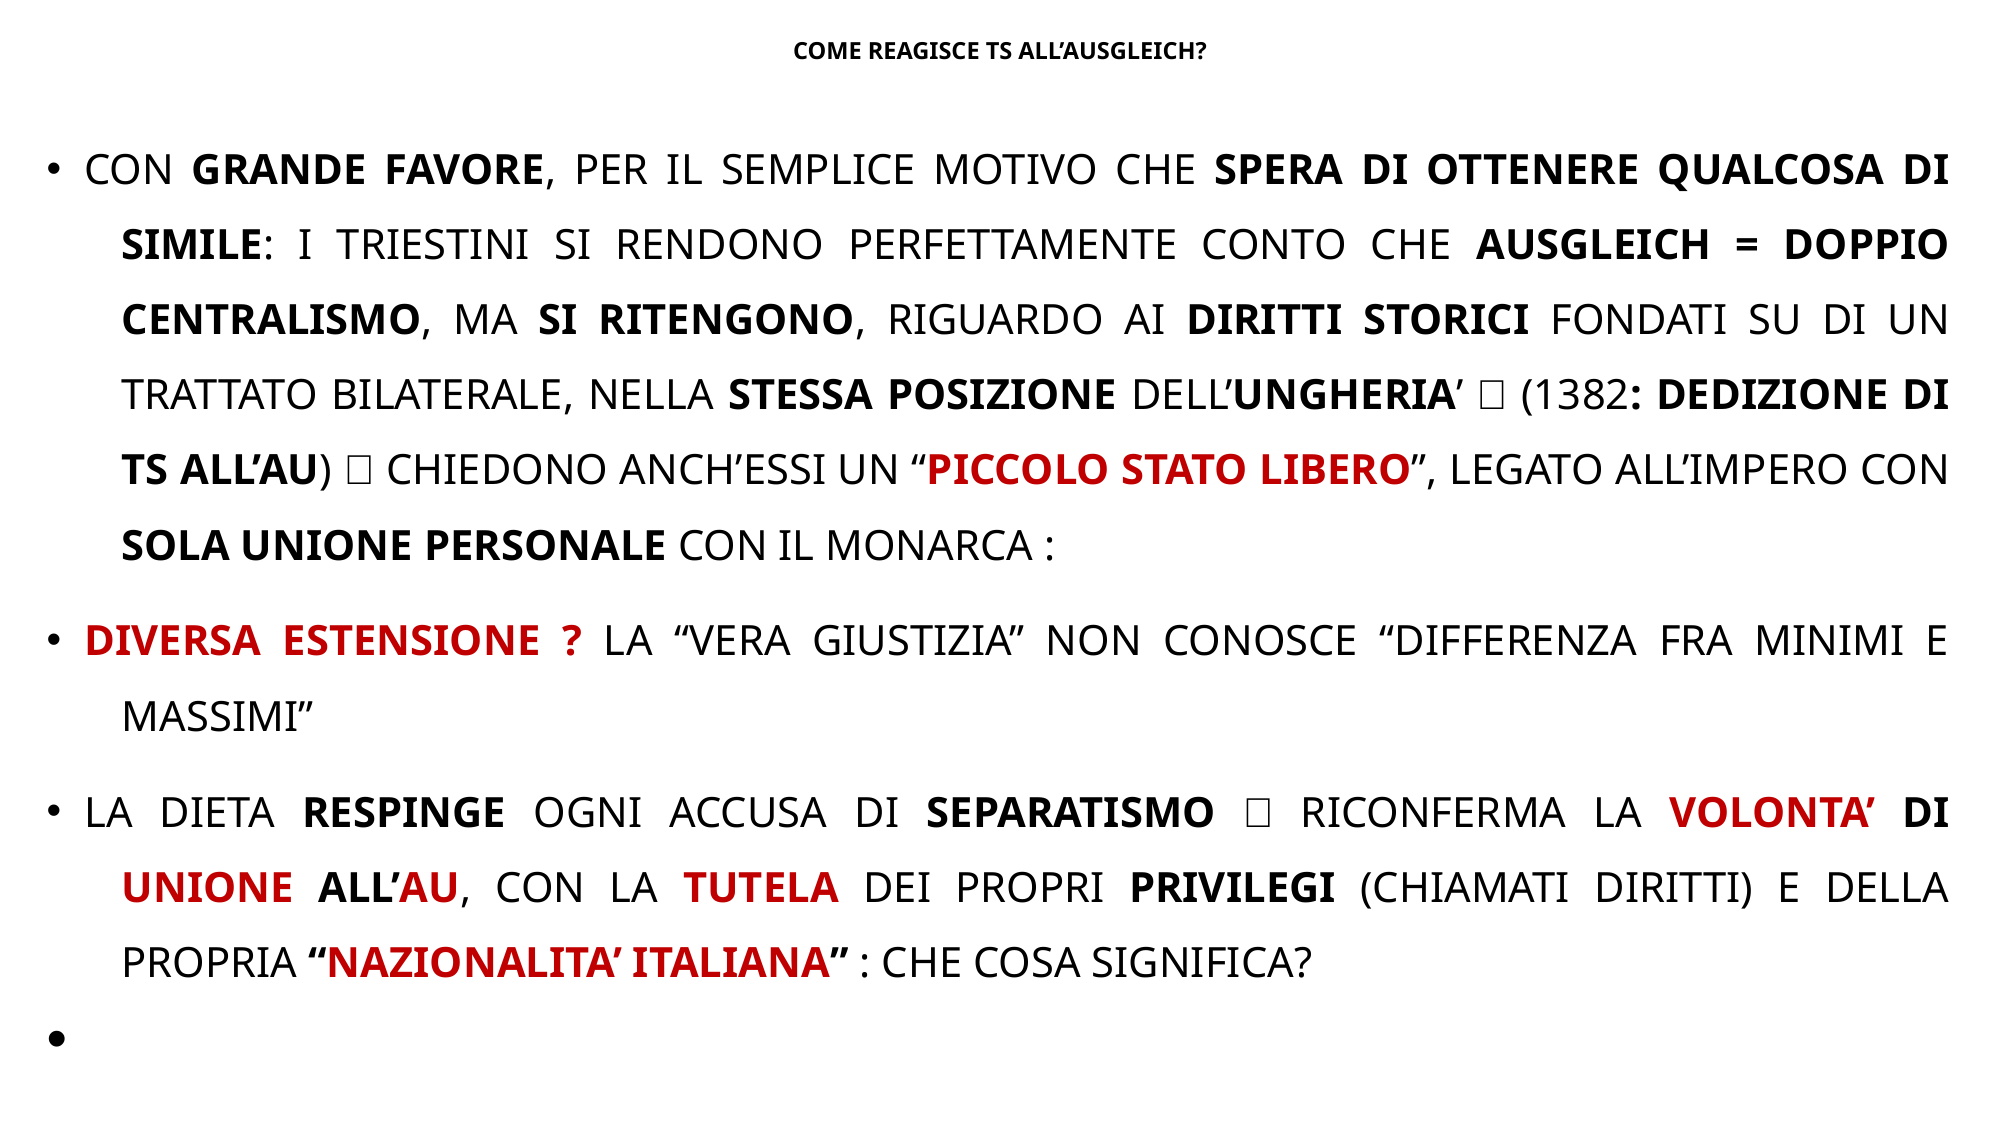

# COME REAGISCE TS ALL’AUSGLEICH?
CON GRANDE FAVORE, PER IL SEMPLICE MOTIVO CHE SPERA DI OTTENERE QUALCOSA DI SIMILE: I TRIESTINI SI RENDONO PERFETTAMENTE CONTO CHE AUSGLEICH = DOPPIO CENTRALISMO, MA SI RITENGONO, RIGUARDO AI DIRITTI STORICI FONDATI SU DI UN TRATTATO BILATERALE, NELLA STESSA POSIZIONE DELL’UNGHERIA’  (1382: DEDIZIONE DI TS ALL’AU)  CHIEDONO ANCH’ESSI UN “PICCOLO STATO LIBERO”, LEGATO ALL’IMPERO CON SOLA UNIONE PERSONALE CON IL MONARCA :
DIVERSA ESTENSIONE ? LA “VERA GIUSTIZIA” NON CONOSCE “DIFFERENZA FRA MINIMI E MASSIMI”
LA DIETA RESPINGE OGNI ACCUSA DI SEPARATISMO  RICONFERMA LA VOLONTA’ DI UNIONE ALL’AU, CON LA TUTELA DEI PROPRI PRIVILEGI (CHIAMATI DIRITTI) E DELLA PROPRIA “NAZIONALITA’ ITALIANA” : CHE COSA SIGNIFICA?